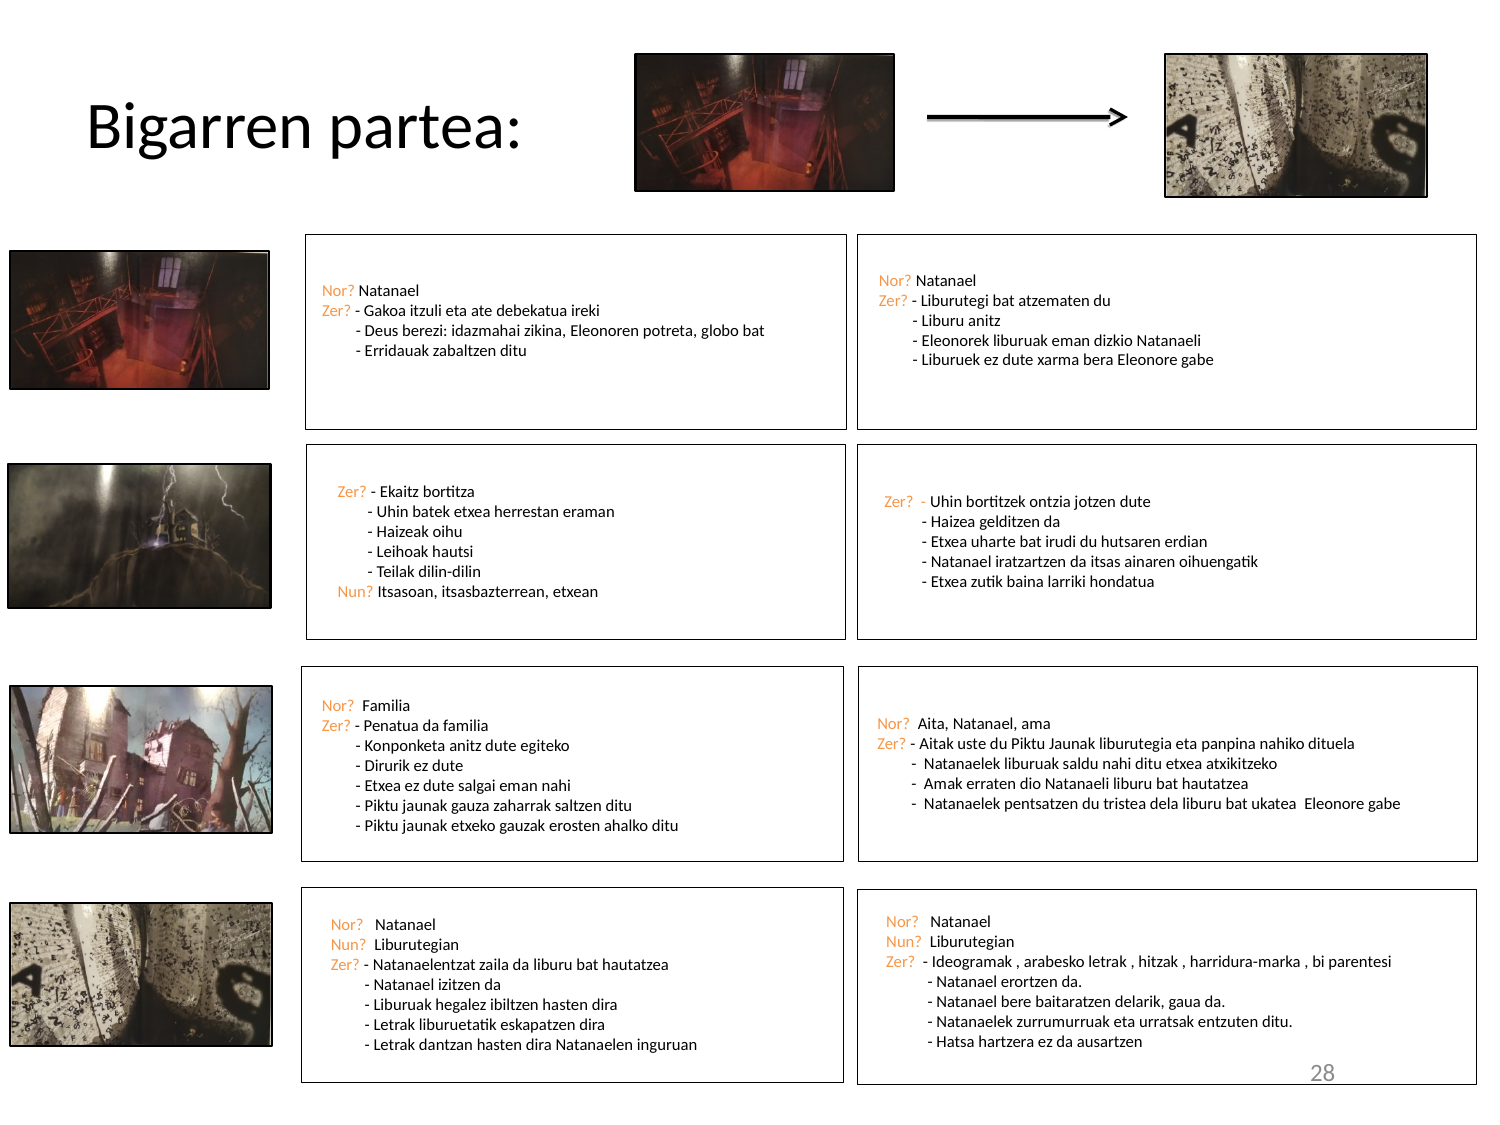

Bigarren partea:
Nor? Natanael
Zer? - Liburutegi bat atzematen du
 - Liburu anitz
 - Eleonorek liburuak eman dizkio Natanaeli
 - Liburuek ez dute xarma bera Eleonore gabe
Nor? Natanael
Zer? - Gakoa itzuli eta ate debekatua ireki
 - Deus berezi: idazmahai zikina, Eleonoren potreta, globo bat
 - Erridauak zabaltzen ditu
Zer? - Ekaitz bortitza
 - Uhin batek etxea herrestan eraman
 - Haizeak oihu
 - Leihoak hautsi
 - Teilak dilin-dilin
Nun? Itsasoan, itsasbazterrean, etxean
Zer? - Uhin bortitzek ontzia jotzen dute
 - Haizea gelditzen da
 - Etxea uharte bat irudi du hutsaren erdian
 - Natanael iratzartzen da itsas ainaren oihuengatik
 - Etxea zutik baina larriki hondatua
Nor? Familia
Zer? - Penatua da familia
 - Konponketa anitz dute egiteko
 - Dirurik ez dute
 - Etxea ez dute salgai eman nahi
 - Piktu jaunak gauza zaharrak saltzen ditu
 - Piktu jaunak etxeko gauzak erosten ahalko ditu
Nor? Aita, Natanael, ama
Zer? - Aitak uste du Piktu Jaunak liburutegia eta panpina nahiko dituela
 - Natanaelek liburuak saldu nahi ditu etxea atxikitzeko
 - Amak erraten dio Natanaeli liburu bat hautatzea
 - Natanaelek pentsatzen du tristea dela liburu bat ukatea Eleonore gabe
Nor? Natanael
Nun? Liburutegian
Zer? - Ideogramak , arabesko letrak , hitzak , harridura-marka , bi parentesi
 - Natanael erortzen da.
 - Natanael bere baitaratzen delarik, gaua da.
 - Natanaelek zurrumurruak eta urratsak entzuten ditu.
 - Hatsa hartzera ez da ausartzen
Nor? Natanael
Nun? Liburutegian
Zer? - Natanaelentzat zaila da liburu bat hautatzea
 - Natanael izitzen da
 - Liburuak hegalez ibiltzen hasten dira
 - Letrak liburuetatik eskapatzen dira
 - Letrak dantzan hasten dira Natanaelen inguruan